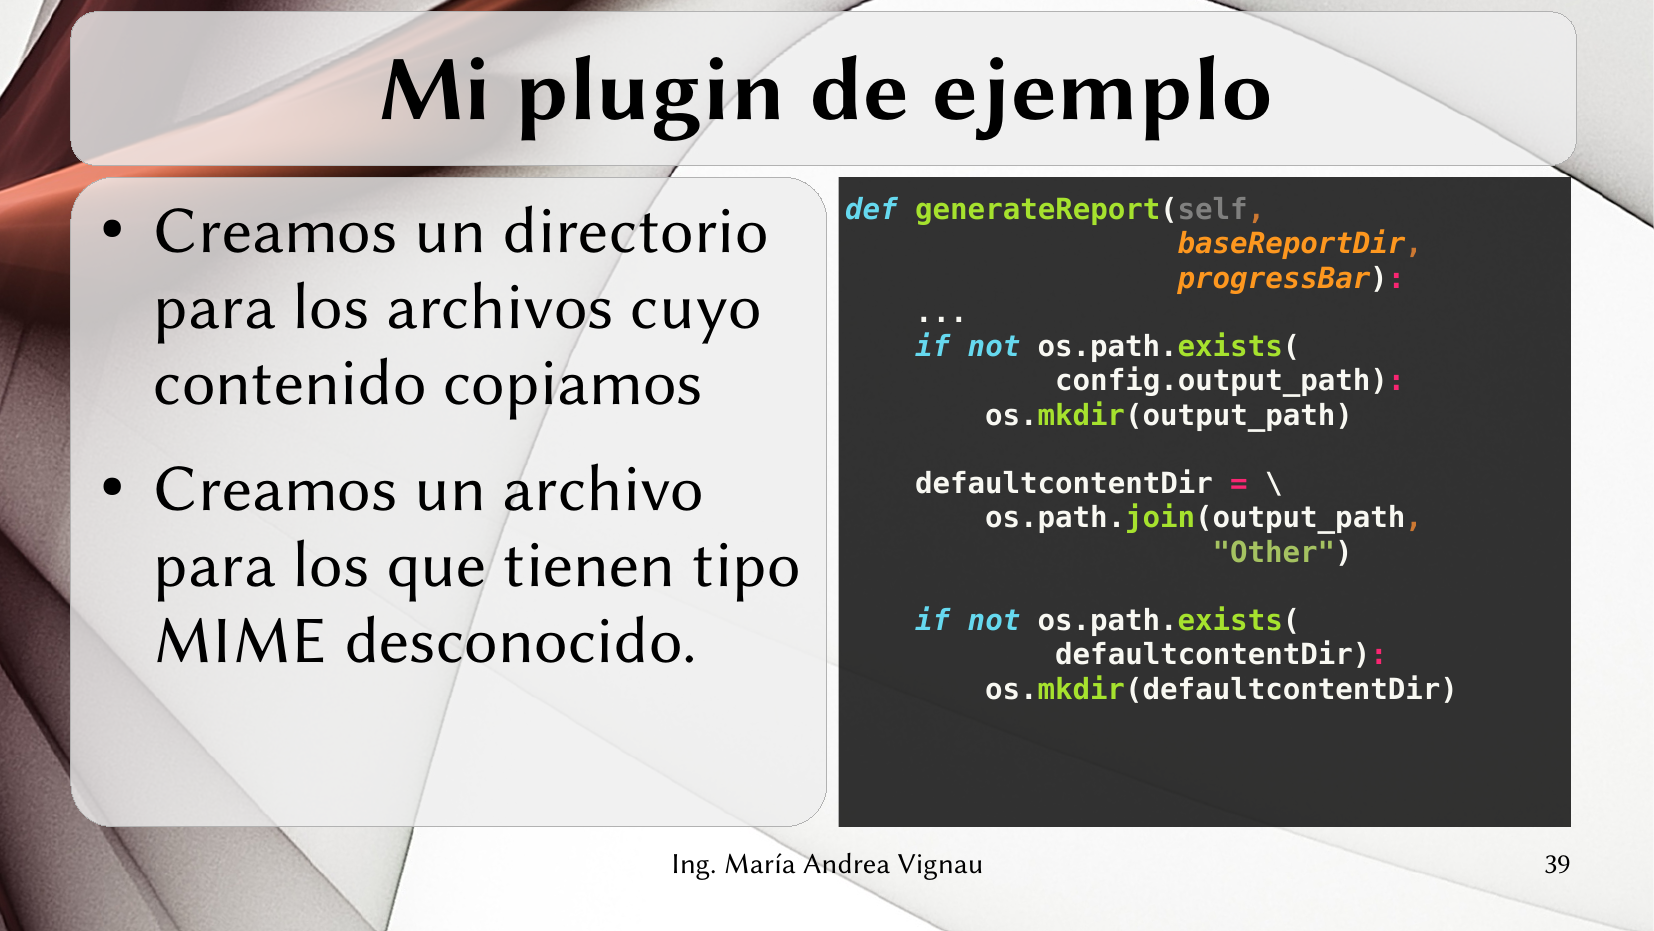

# Mi plugin de ejemplo
Creamos un directorio para los archivos cuyo contenido copiamos
Creamos un archivo para los que tienen tipo MIME desconocido.
def generateReport(self,
 baseReportDir,
 progressBar):
 ...
 if not os.path.exists(
 config.output_path):
 os.mkdir(output_path)
 defaultcontentDir = \
 os.path.join(output_path,
 "Other")
 if not os.path.exists(
 defaultcontentDir):
 os.mkdir(defaultcontentDir)
Ing. María Andrea Vignau
39